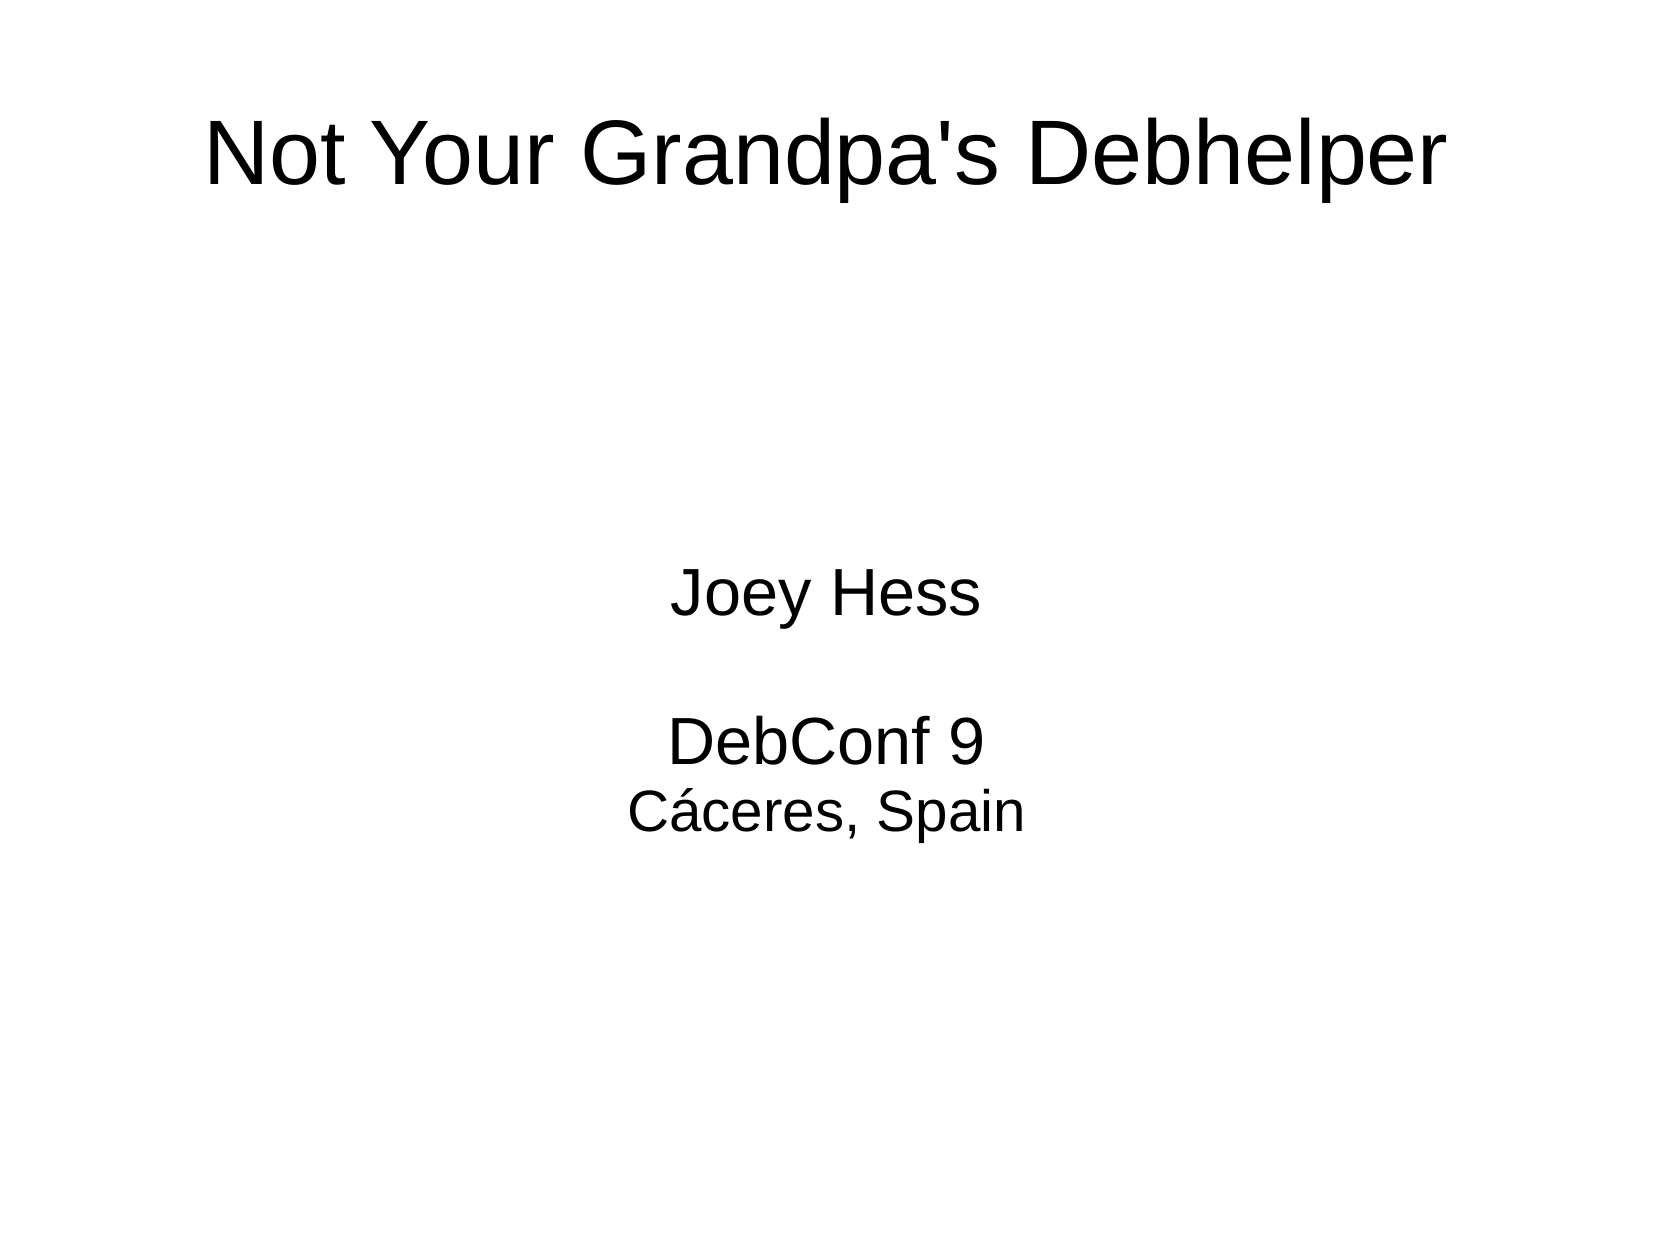

# Not Your Grandpa's Debhelper
Joey Hess
DebConf 9
Cáceres, Spain